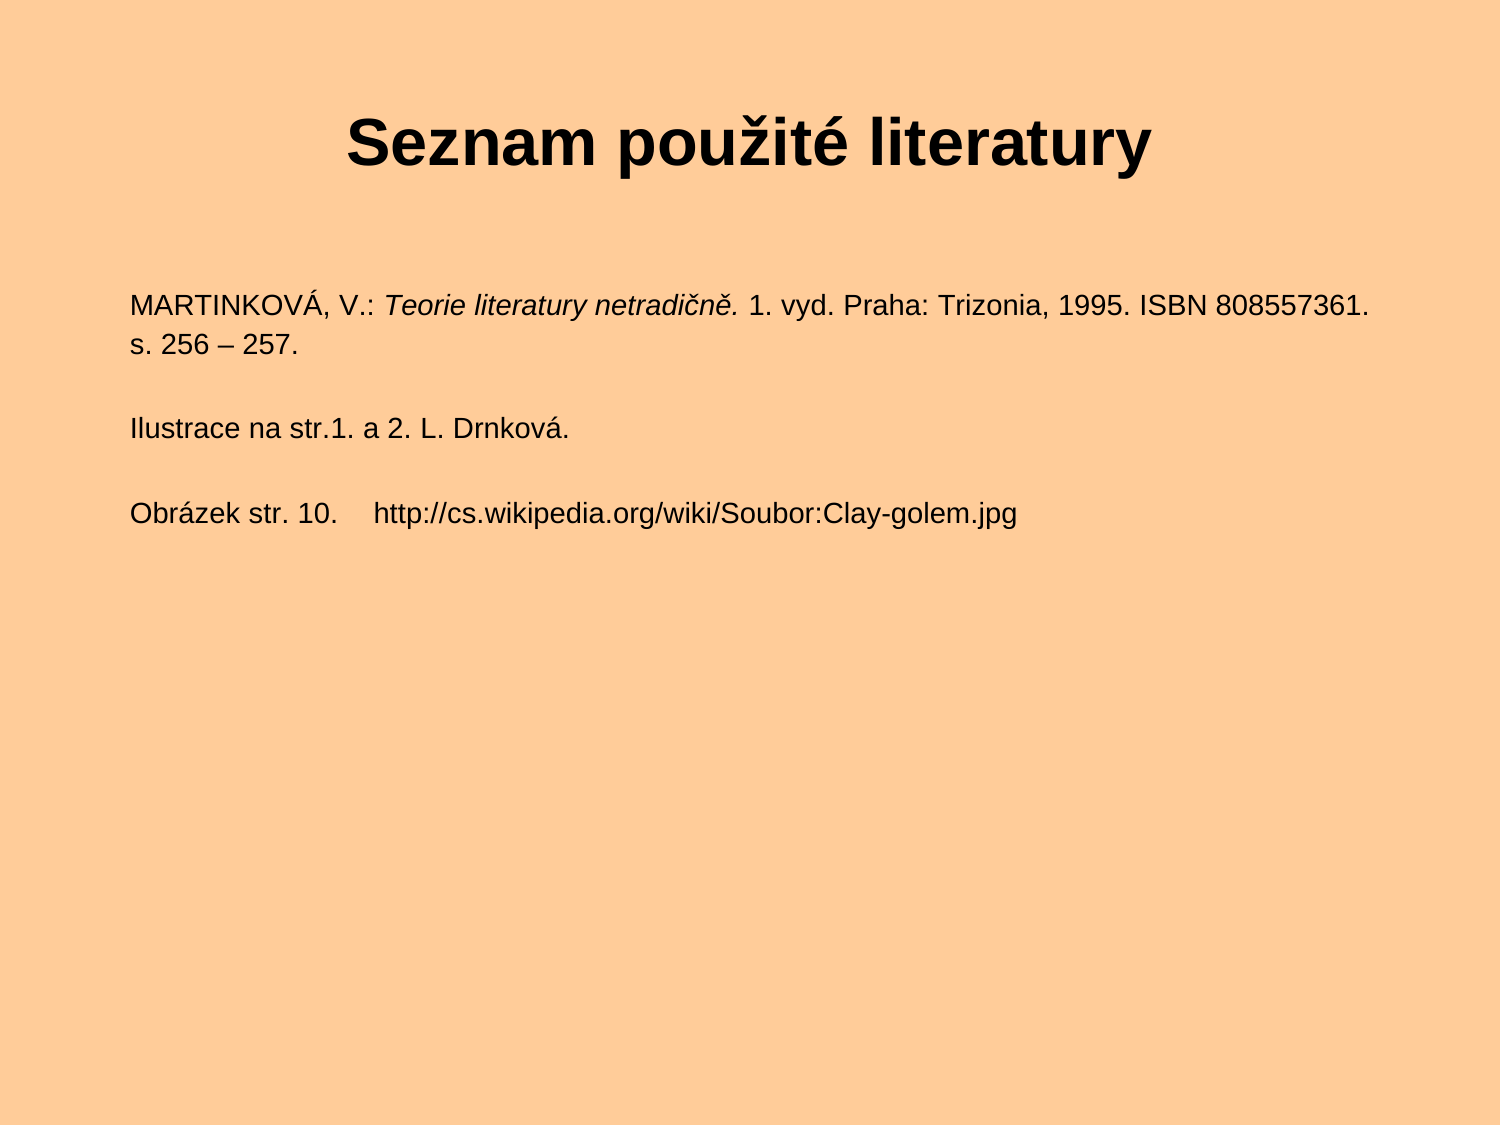

# Seznam použité literatury
	MARTINKOVÁ, V.: Teorie literatury netradičně. 1. vyd. Praha: Trizonia, 1995. ISBN 808557361. s. 256 – 257.
	Ilustrace na str.1. a 2. L. Drnková.
	Obrázek str. 10. 	http://cs.wikipedia.org/wiki/Soubor:Clay-golem.jpg